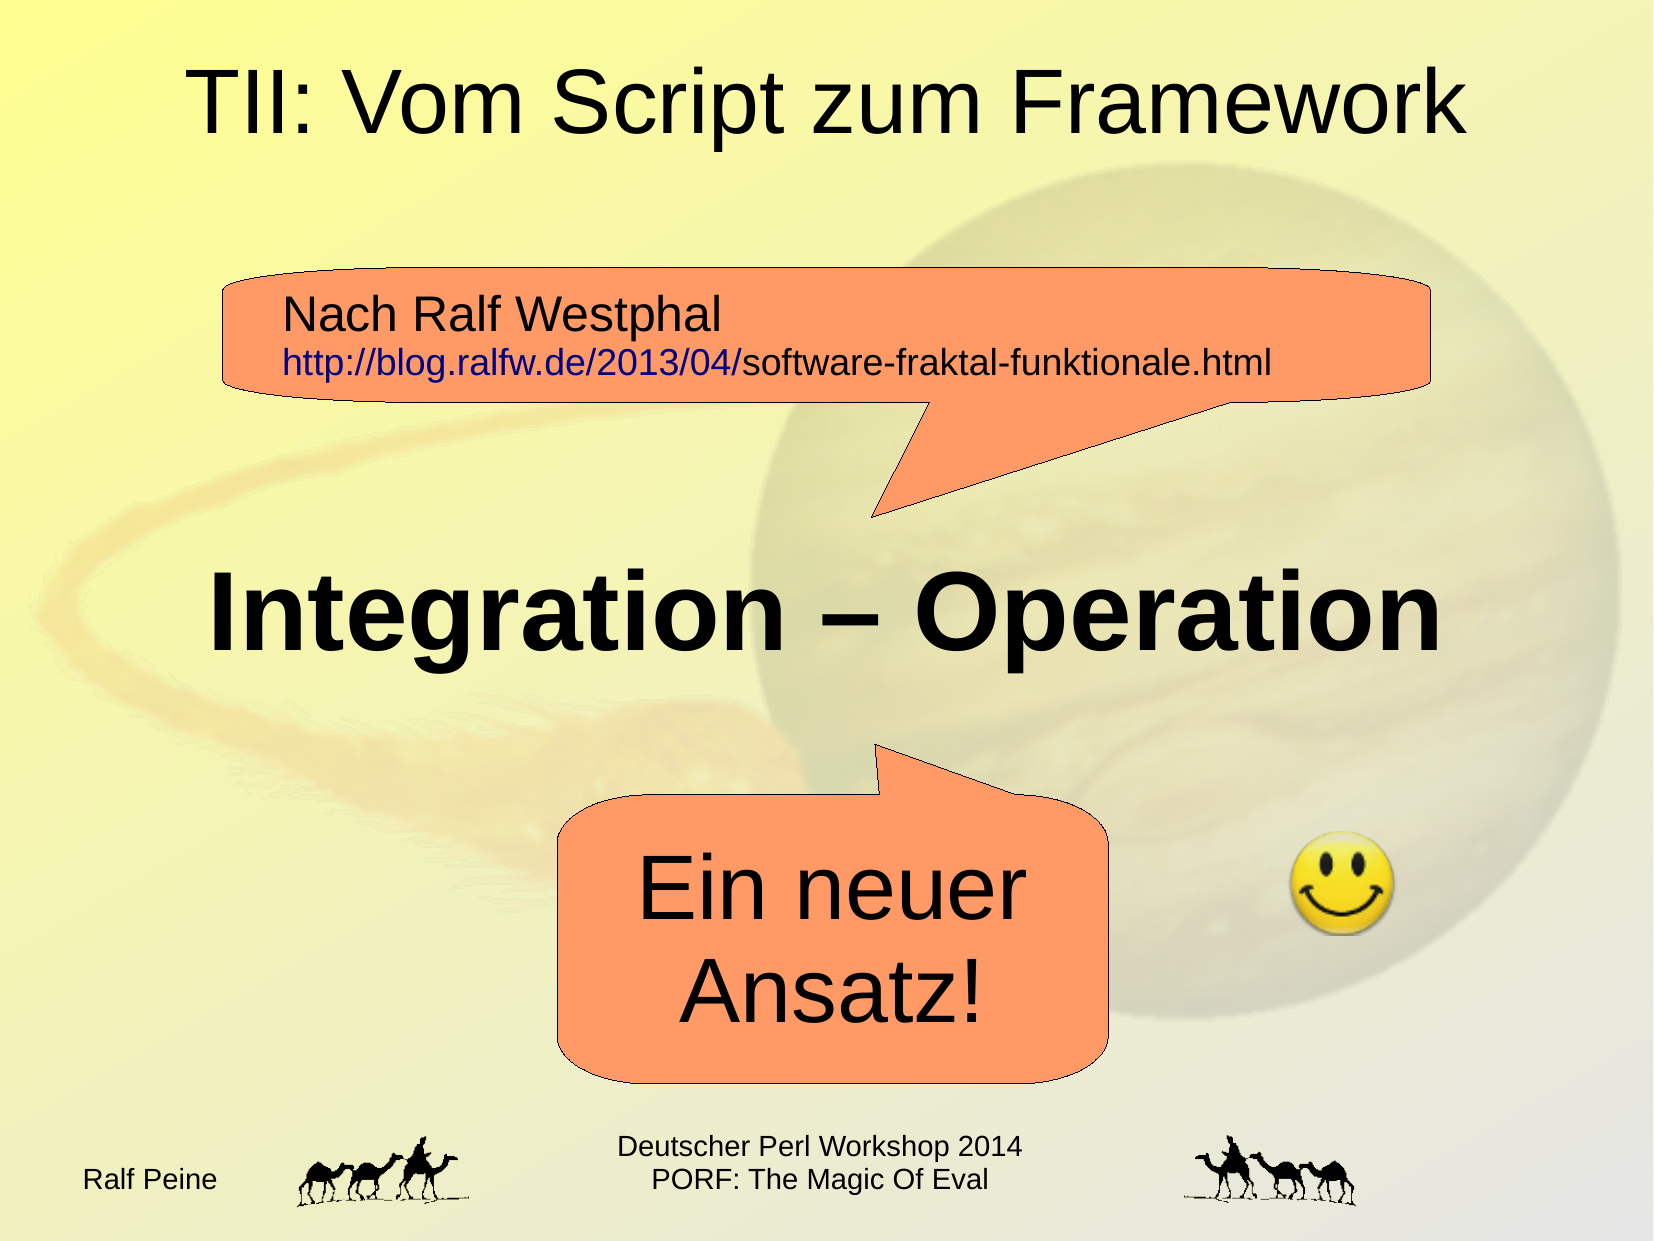

# TII: Vom Script zum Framework
Nach Ralf Westphal
http://blog.ralfw.de/2013/04/software-fraktal-funktionale.html
Integration – Operation
Ein neuer
Ansatz!